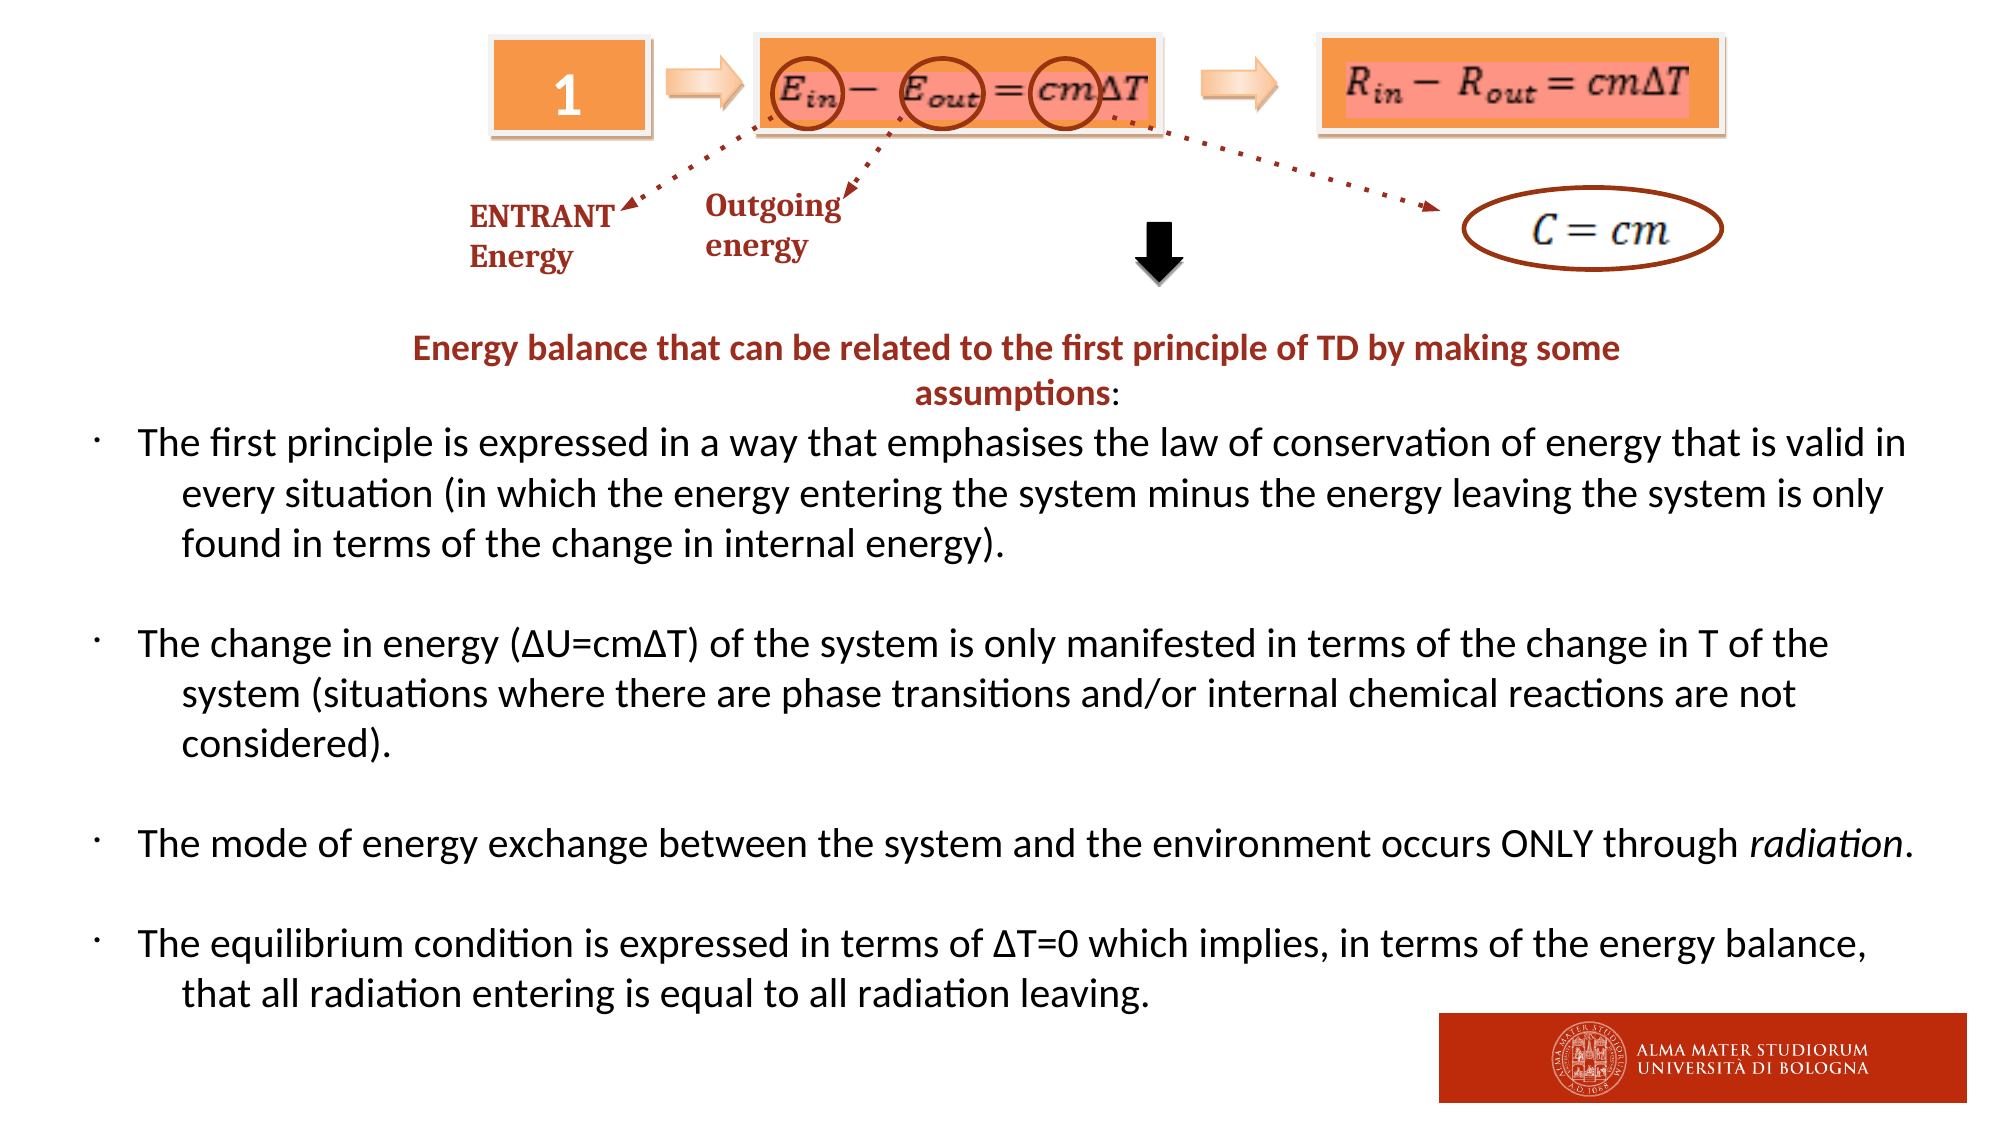

1
ENTRANT Energy
Outgoing energy
Energy balance that can be related to the first principle of TD by making some assumptions:
The first principle is expressed in a way that emphasises the law of conservation of energy that is valid in every situation (in which the energy entering the system minus the energy leaving the system is only found in terms of the change in internal energy).
The change in energy (∆U=cm∆T) of the system is only manifested in terms of the change in T of the system (situations where there are phase transitions and/or internal chemical reactions are not considered).
The mode of energy exchange between the system and the environment occurs ONLY through radiation.
The equilibrium condition is expressed in terms of ∆T=0 which implies, in terms of the energy balance, that all radiation entering is equal to all radiation leaving.